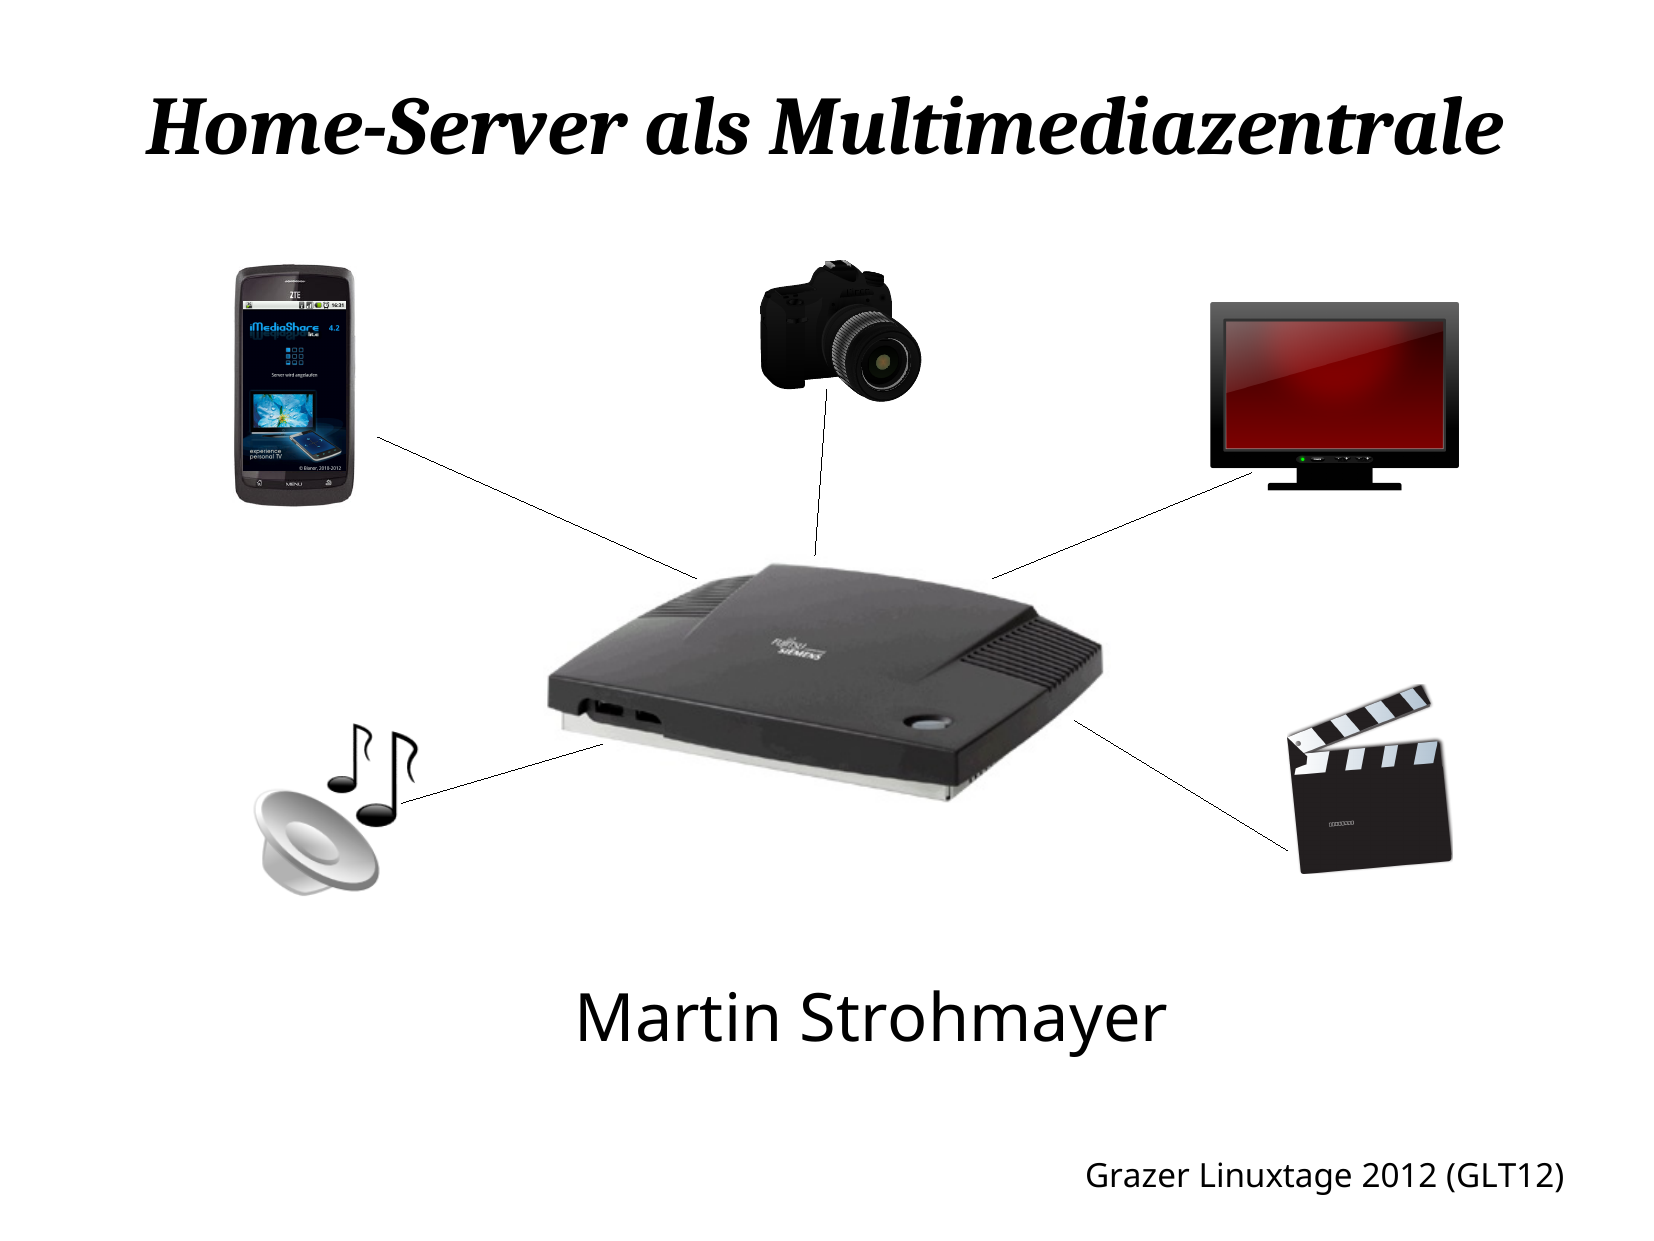

# Home-Server als Multimediazentrale
Martin Strohmayer
Grazer Linuxtage 2012 (GLT12)